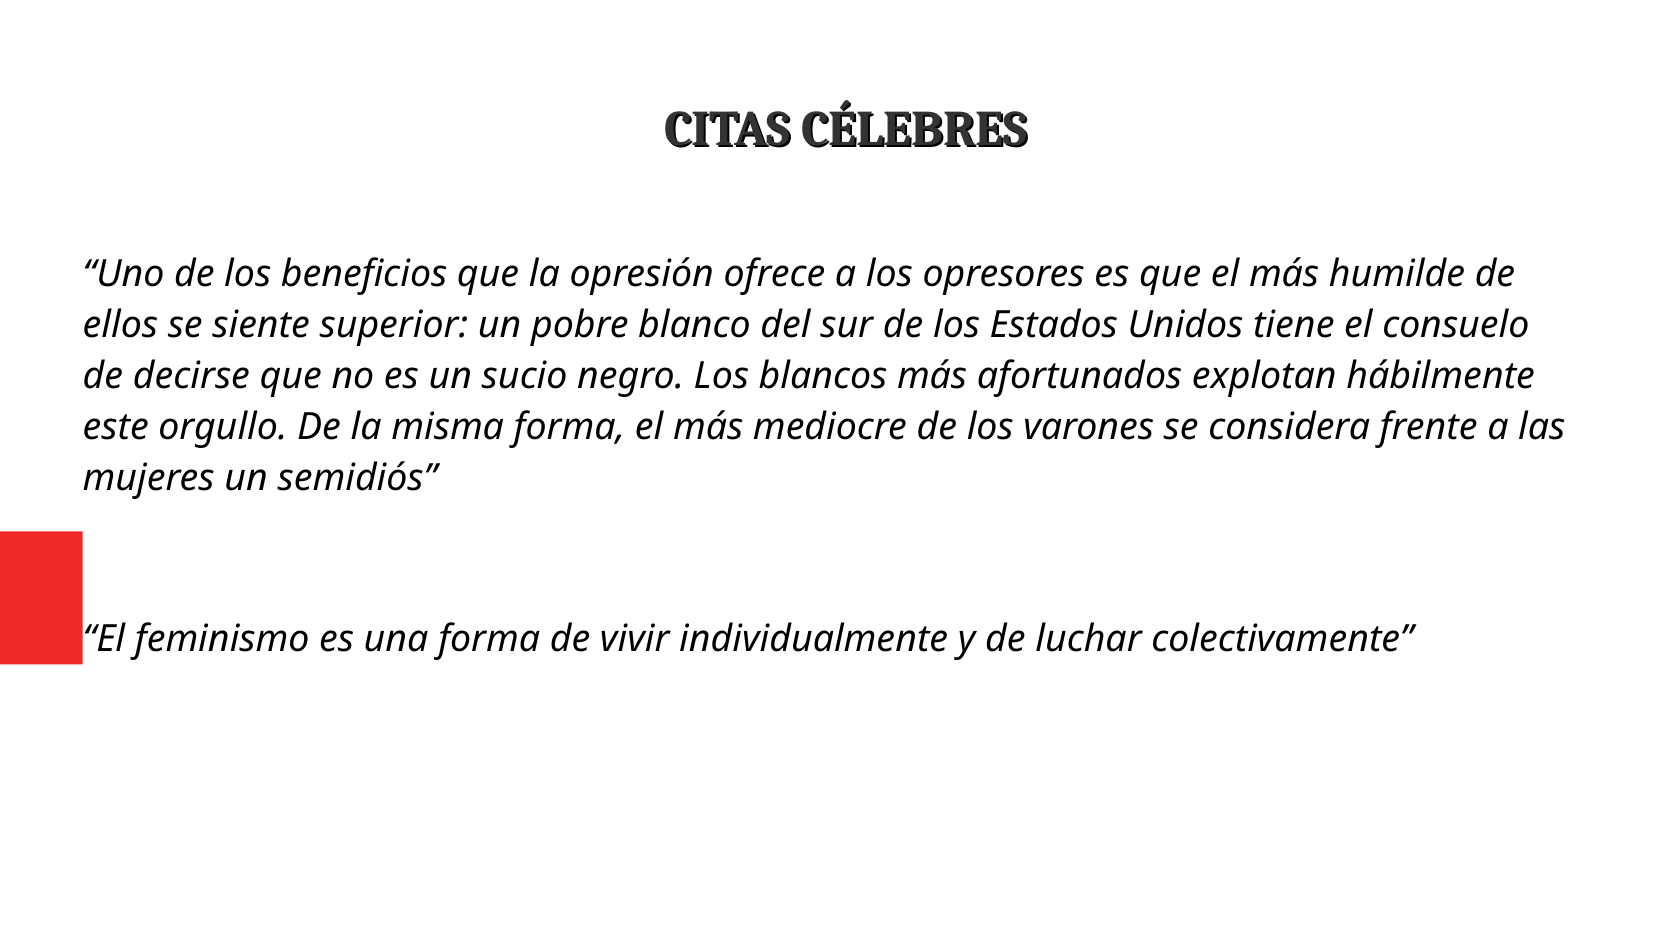

# CITAS CÉLEBRES
“Uno de los beneficios que la opresión ofrece a los opresores es que el más humilde de ellos se siente superior: un pobre blanco del sur de los Estados Unidos tiene el consuelo de decirse que no es un sucio negro. Los blancos más afortunados explotan hábilmente este orgullo. De la misma forma, el más mediocre de los varones se considera frente a las mujeres un semidiós”
“El feminismo es una forma de vivir individualmente y de luchar colectivamente”